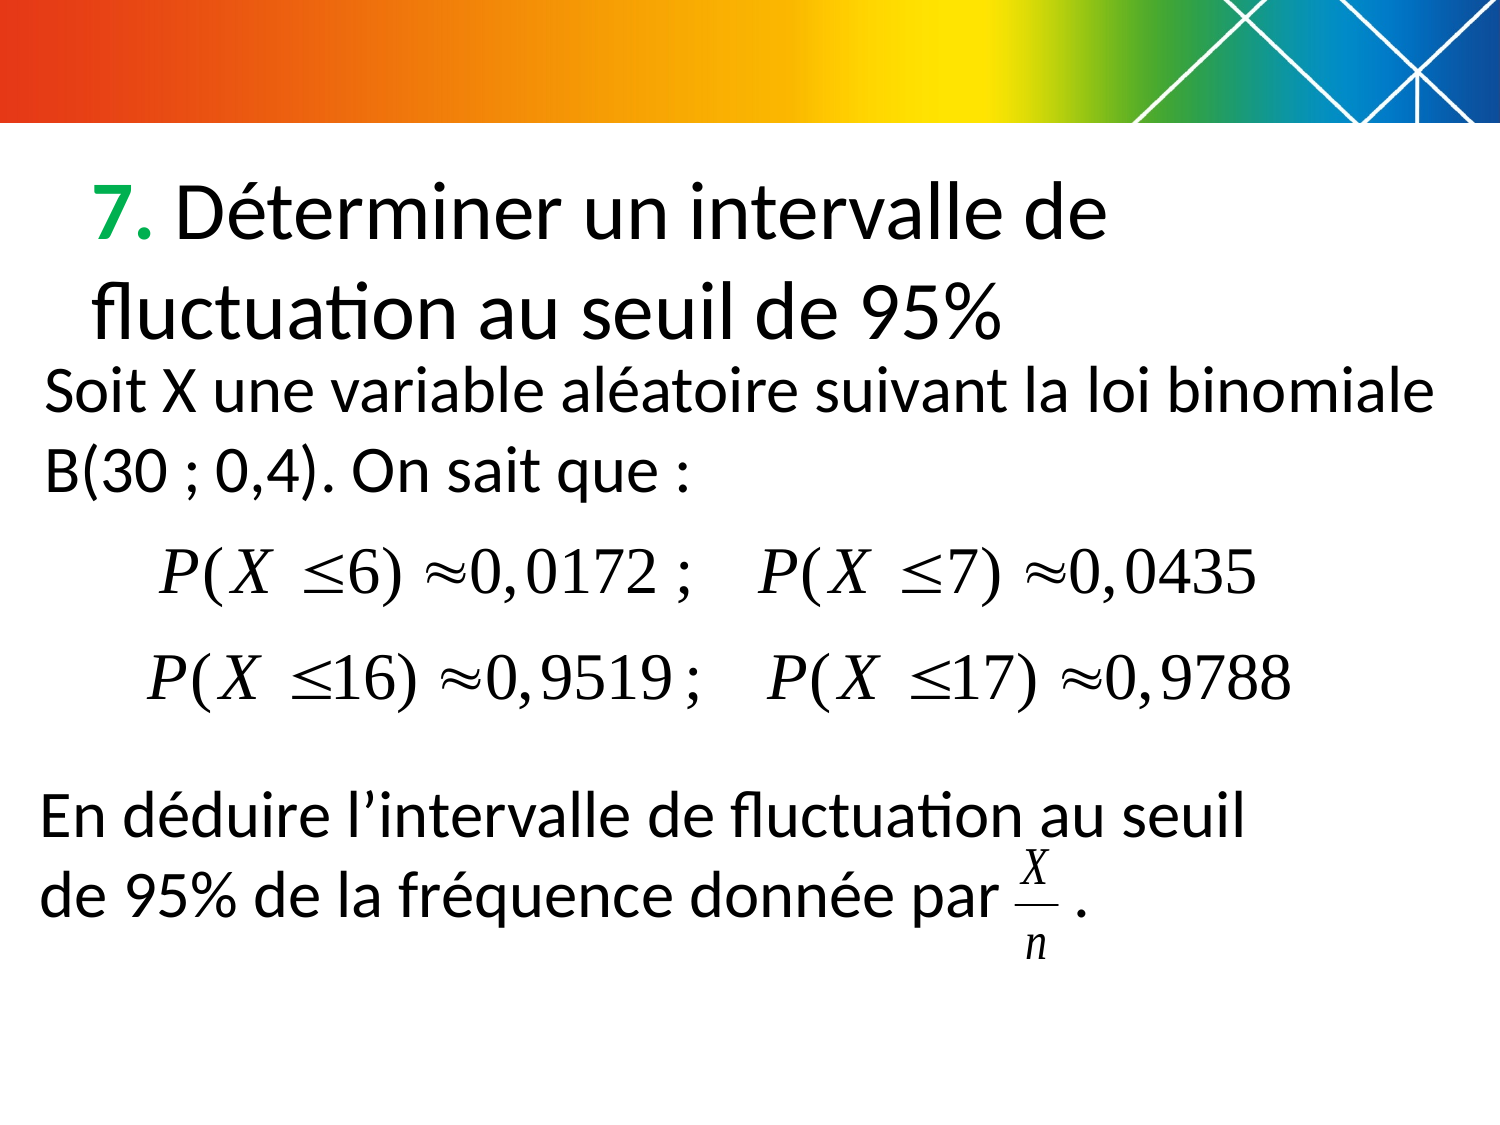

# 7. Déterminer un intervalle de fluctuation au seuil de 95%
Soit X une variable aléatoire suivant la loi binomiale B(30 ; 0,4). On sait que :
En déduire l’intervalle de fluctuation au seuil de 95% de la fréquence donnée par 	.